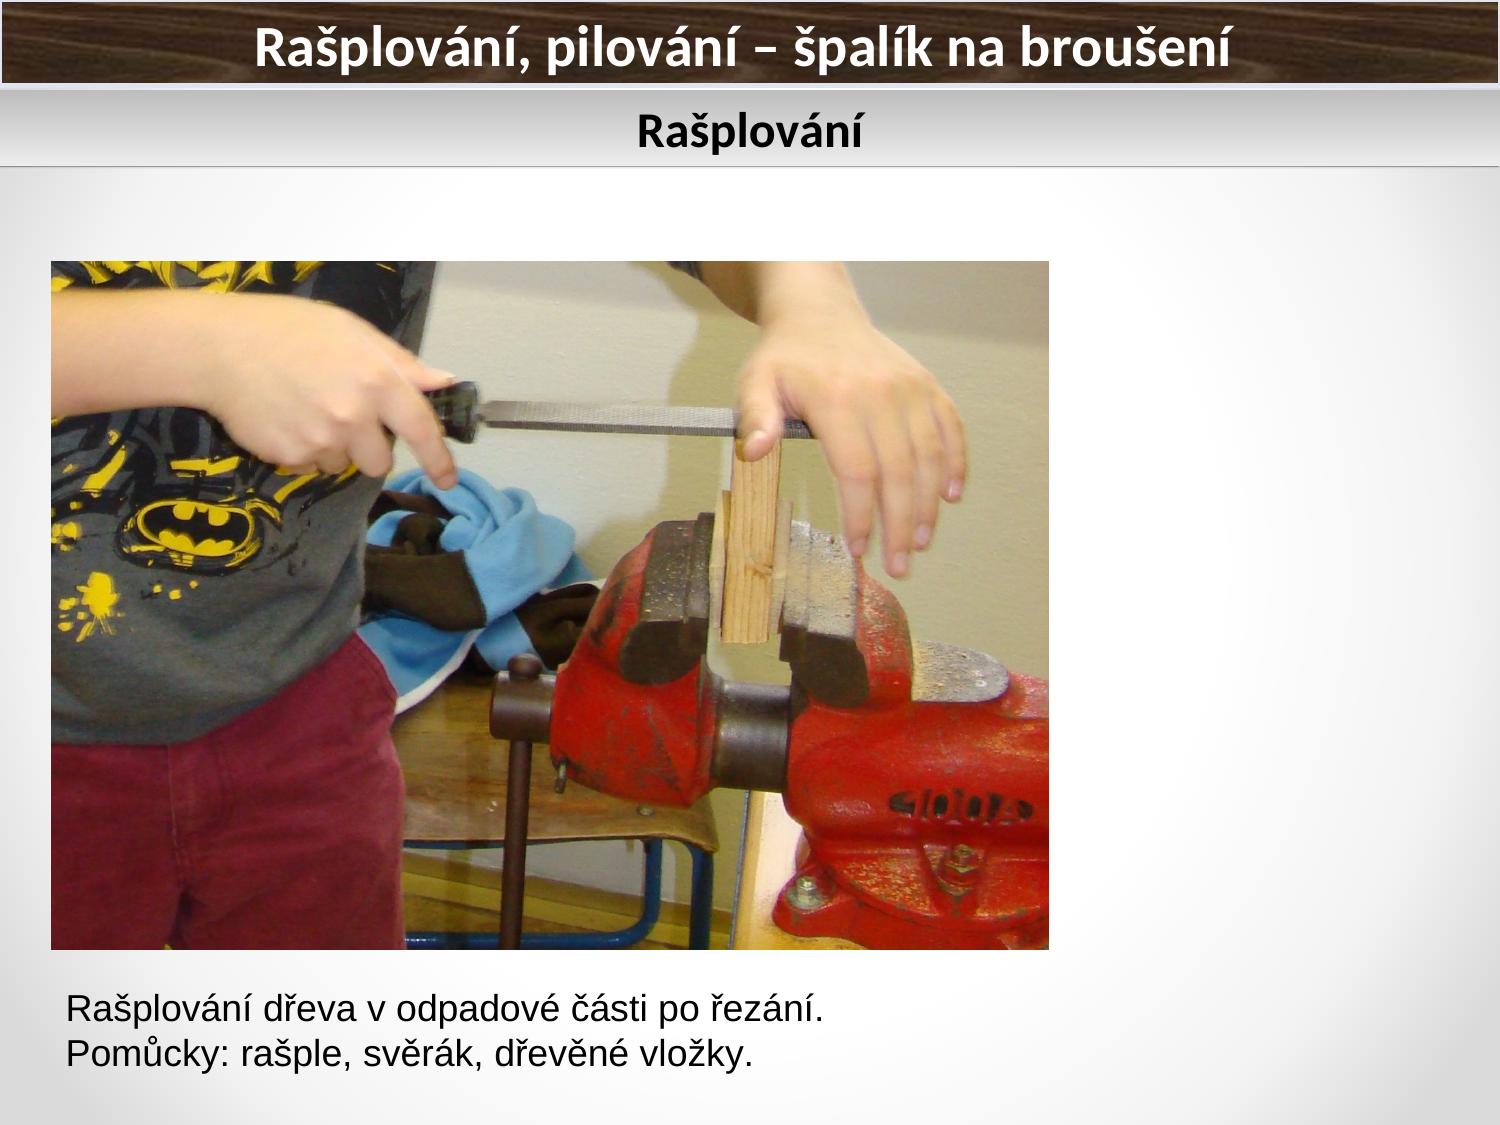

Rašplování, pilování – špalík na broušení
Rašplování
Rašplování dřeva v odpadové části po řezání.
Pomůcky: rašple, svěrák, dřevěné vložky.